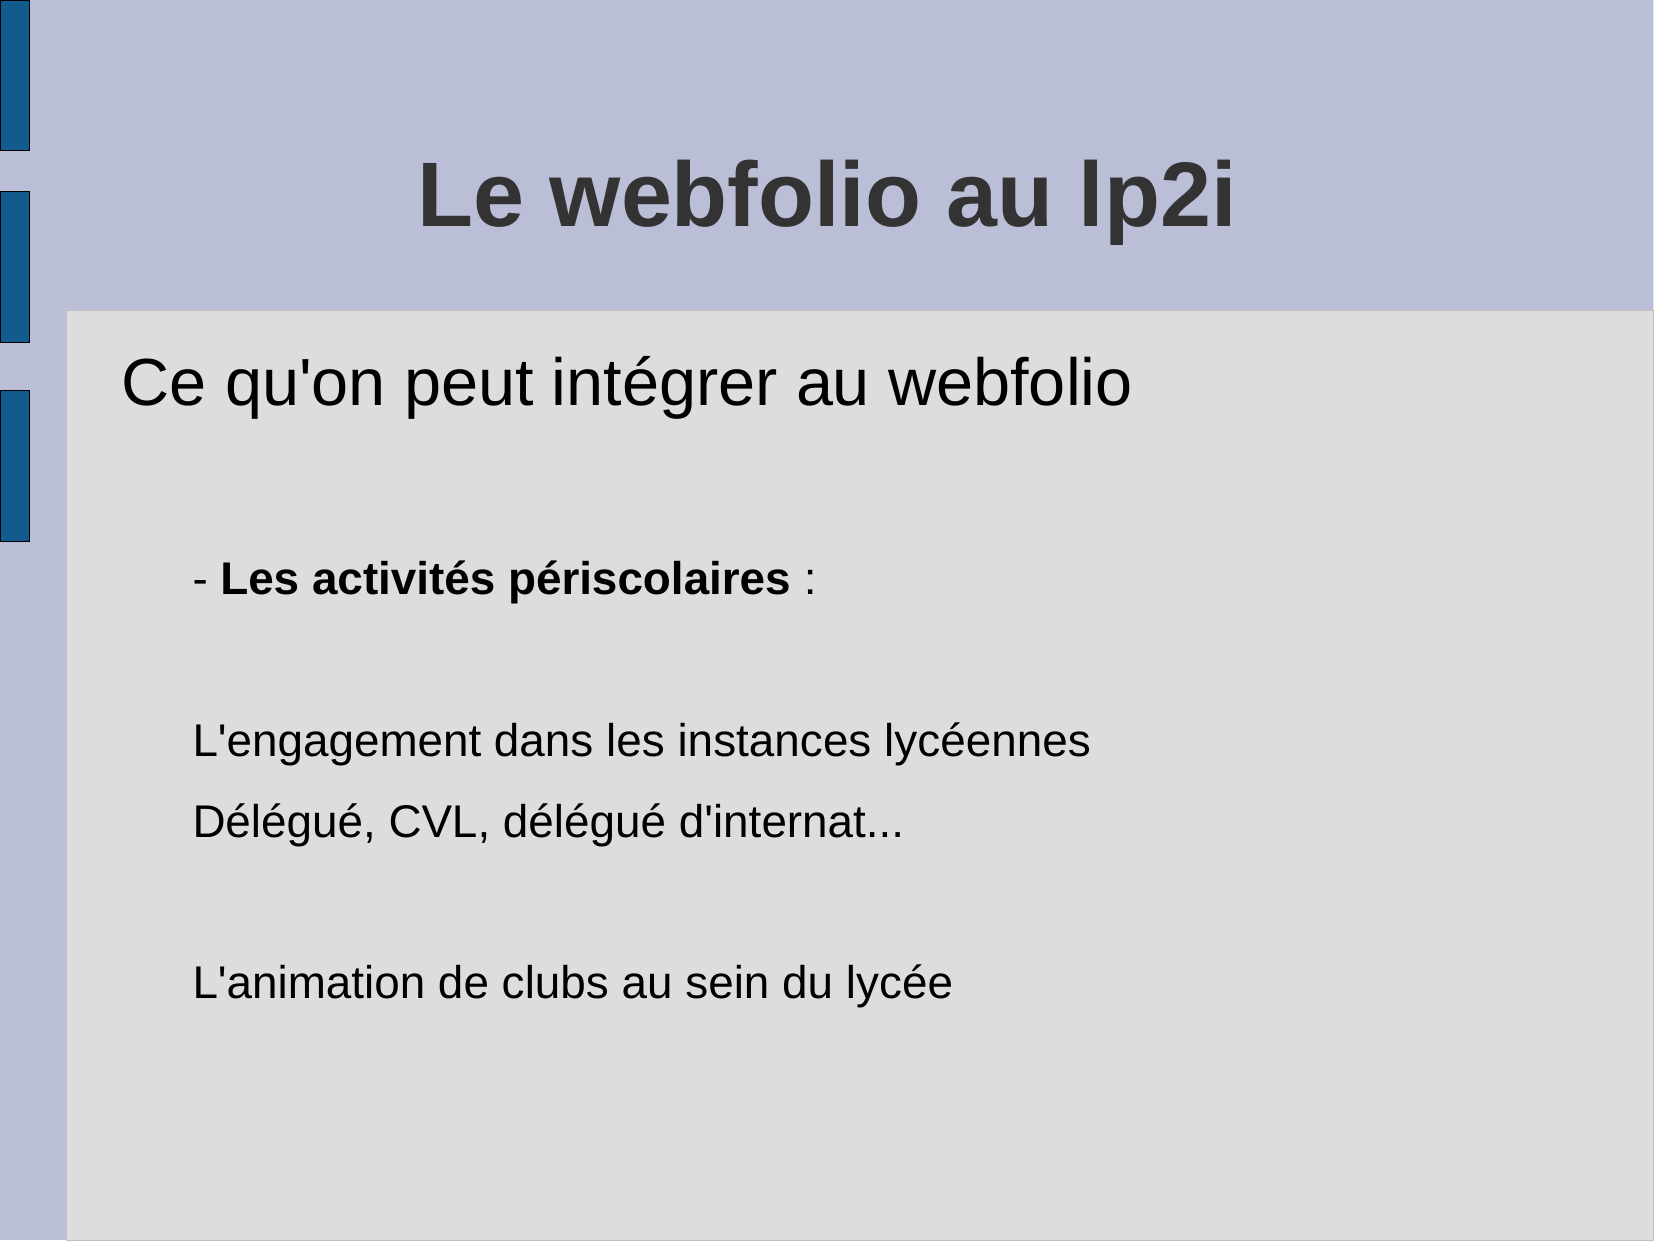

# Le webfolio au lp2i
Ce qu'on peut intégrer au webfolio
- Les activités périscolaires :
L'engagement dans les instances lycéennes
Délégué, CVL, délégué d'internat...
L'animation de clubs au sein du lycée